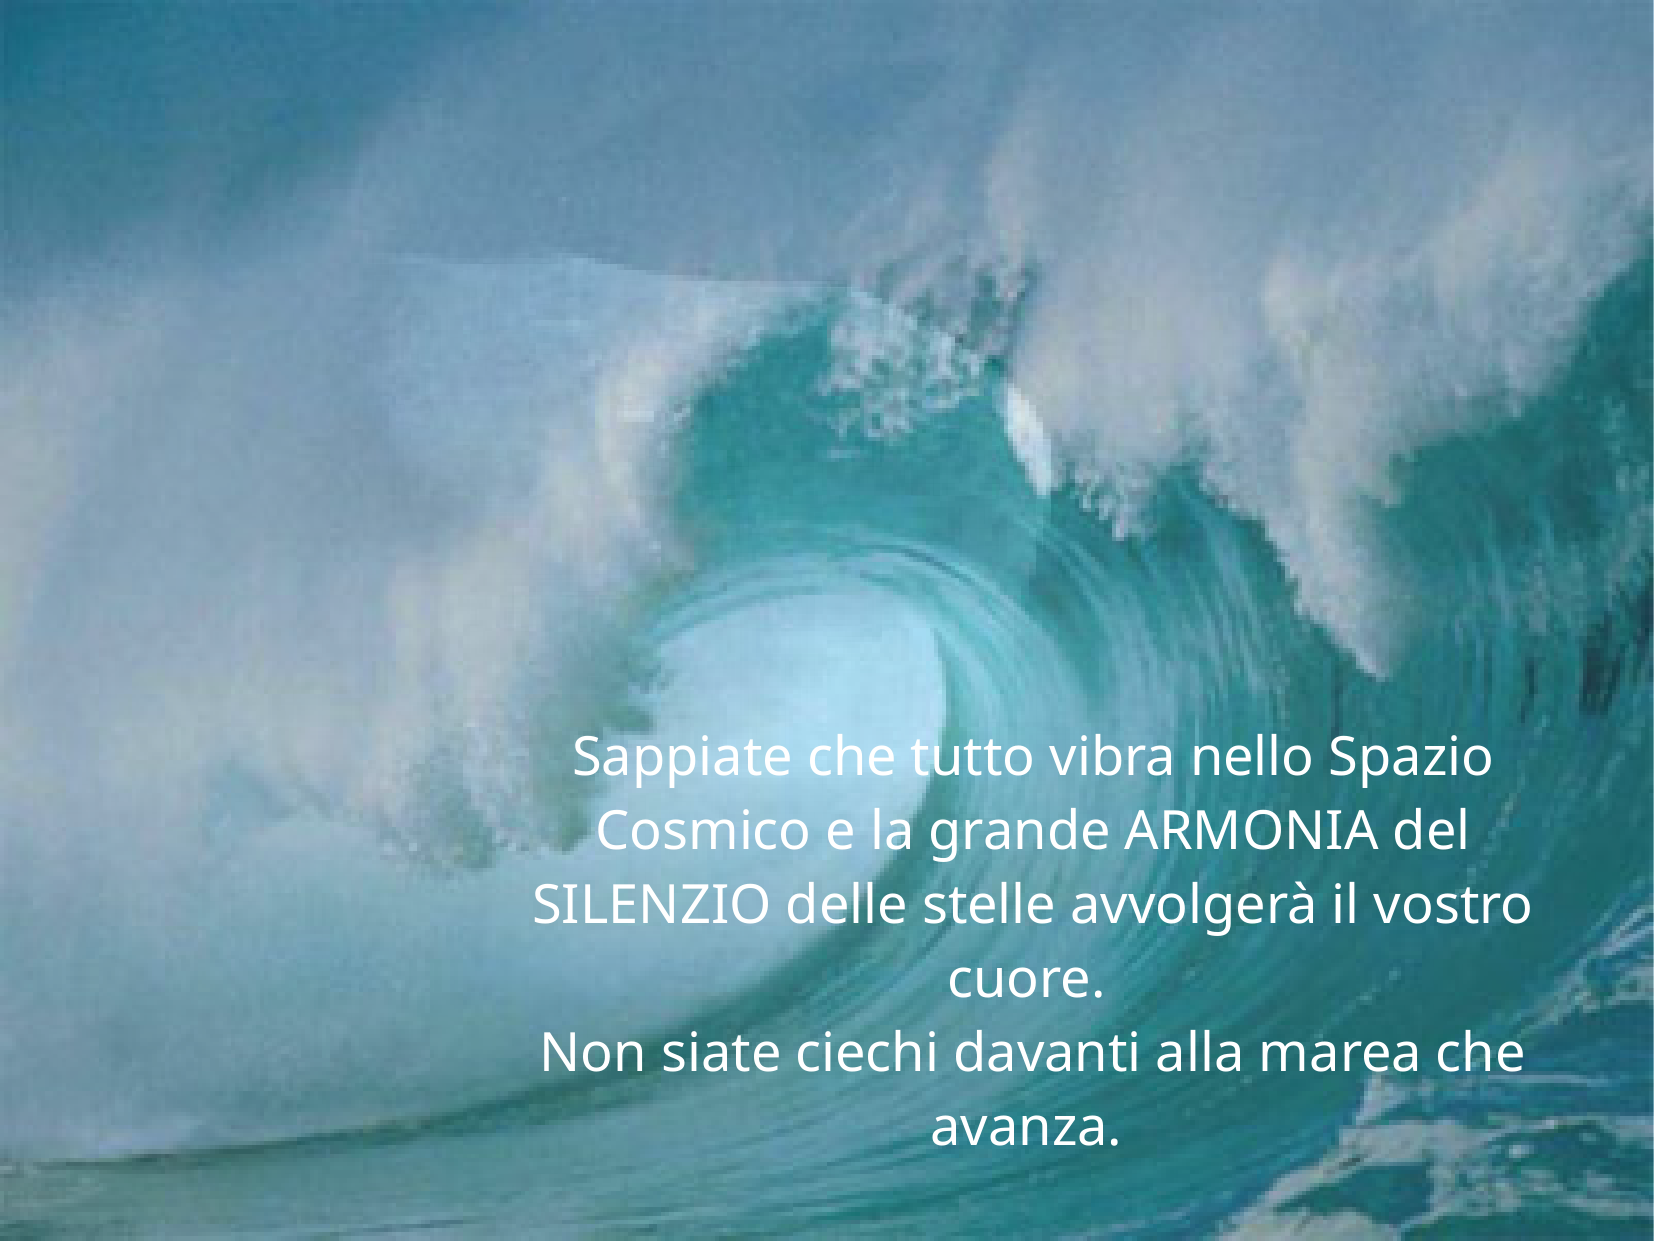

# Sappiate che tutto vibra nello Spazio Cosmico e la grande ARMONIA del SILENZIO delle stelle avvolgerà il vostro cuore. Non siate ciechi davanti alla marea che avanza.